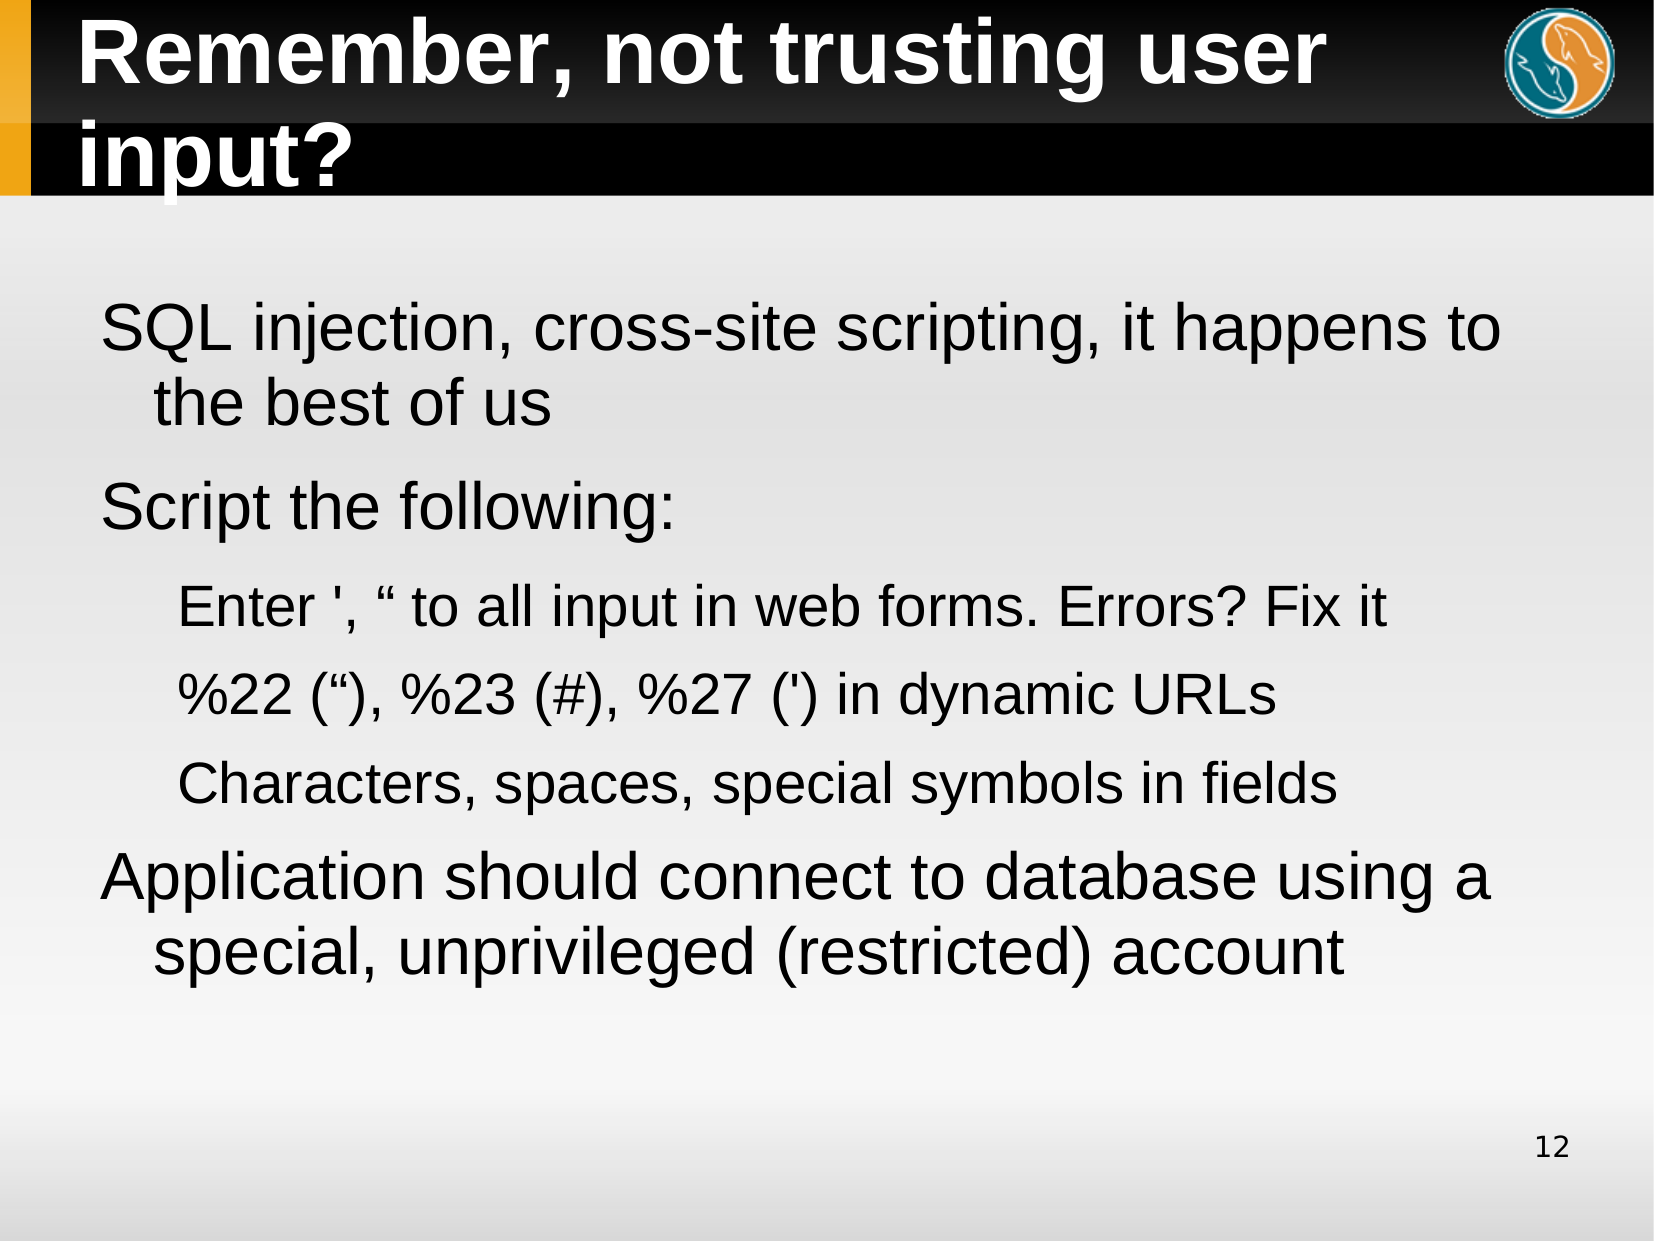

# Remember, not trusting user input?
SQL injection, cross-site scripting, it happens to the best of us
Script the following:
Enter ', “ to all input in web forms. Errors? Fix it
%22 (“), %23 (#), %27 (') in dynamic URLs
Characters, spaces, special symbols in fields
Application should connect to database using a special, unprivileged (restricted) account
12